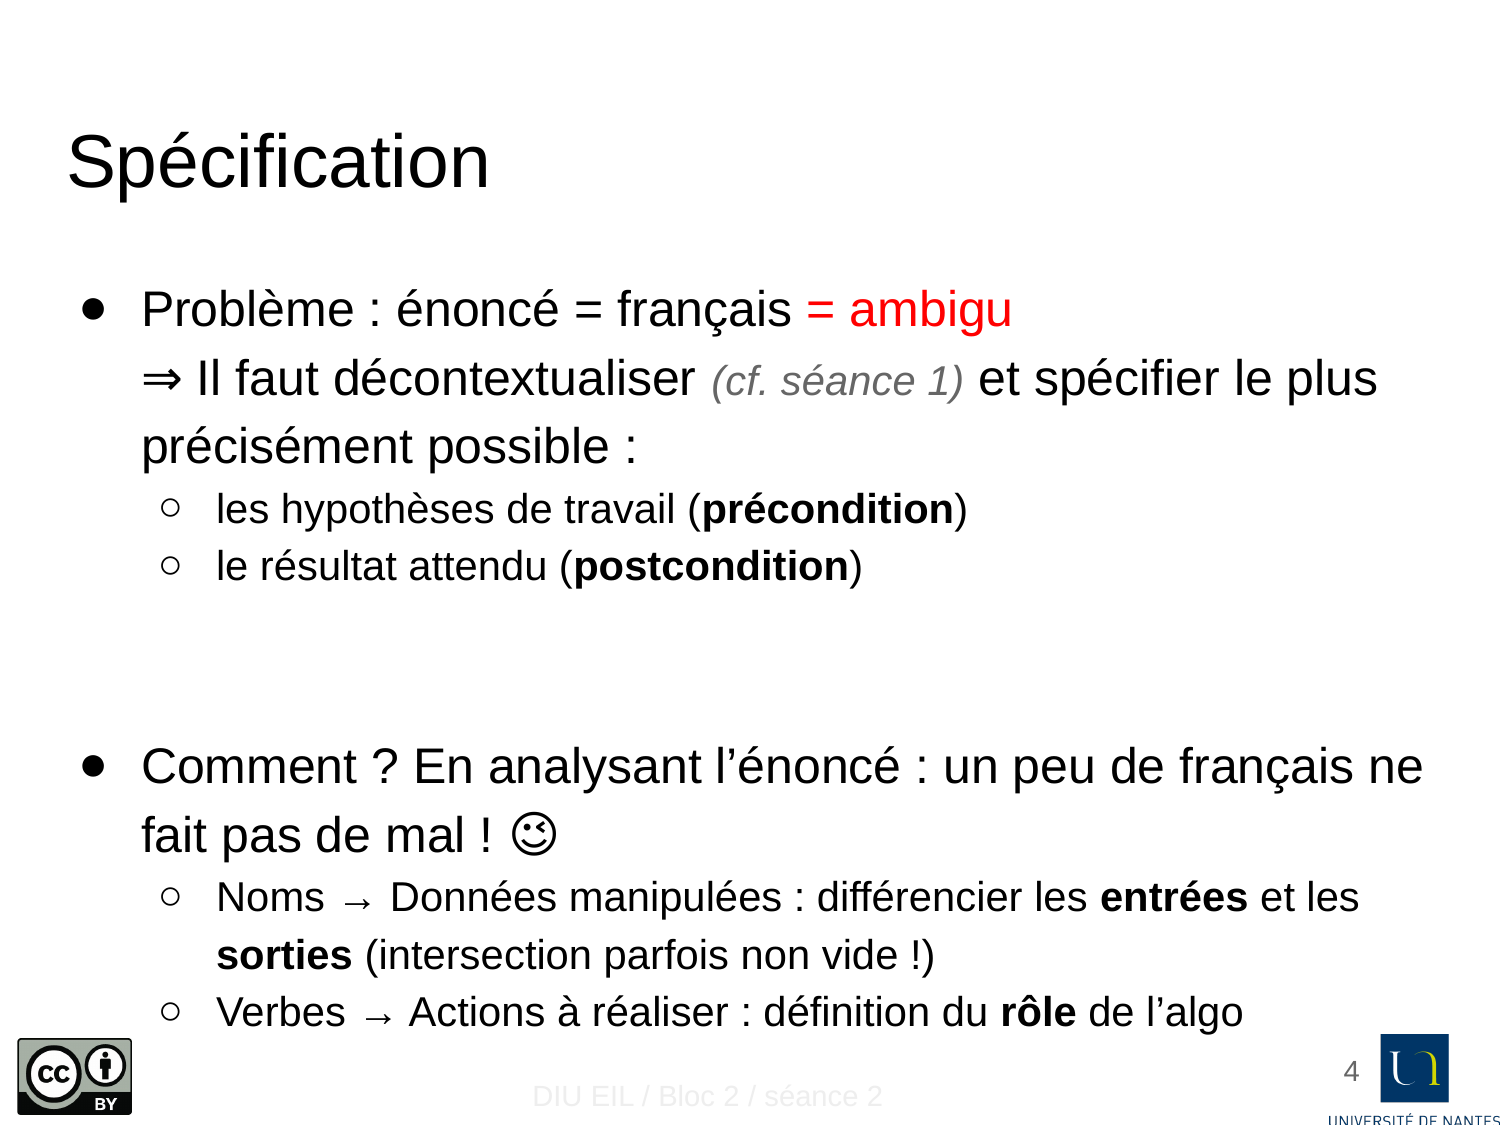

# Spécification
Problème : énoncé = français = ambigu
⇒ Il faut décontextualiser (cf. séance 1) et spécifier le plus précisément possible :
les hypothèses de travail (précondition)
le résultat attendu (postcondition)
Comment ? En analysant l’énoncé : un peu de français ne fait pas de mal ! 😉
Noms → Données manipulées : différencier les entrées et les sorties (intersection parfois non vide !)
Verbes → Actions à réaliser : définition du rôle de l’algo